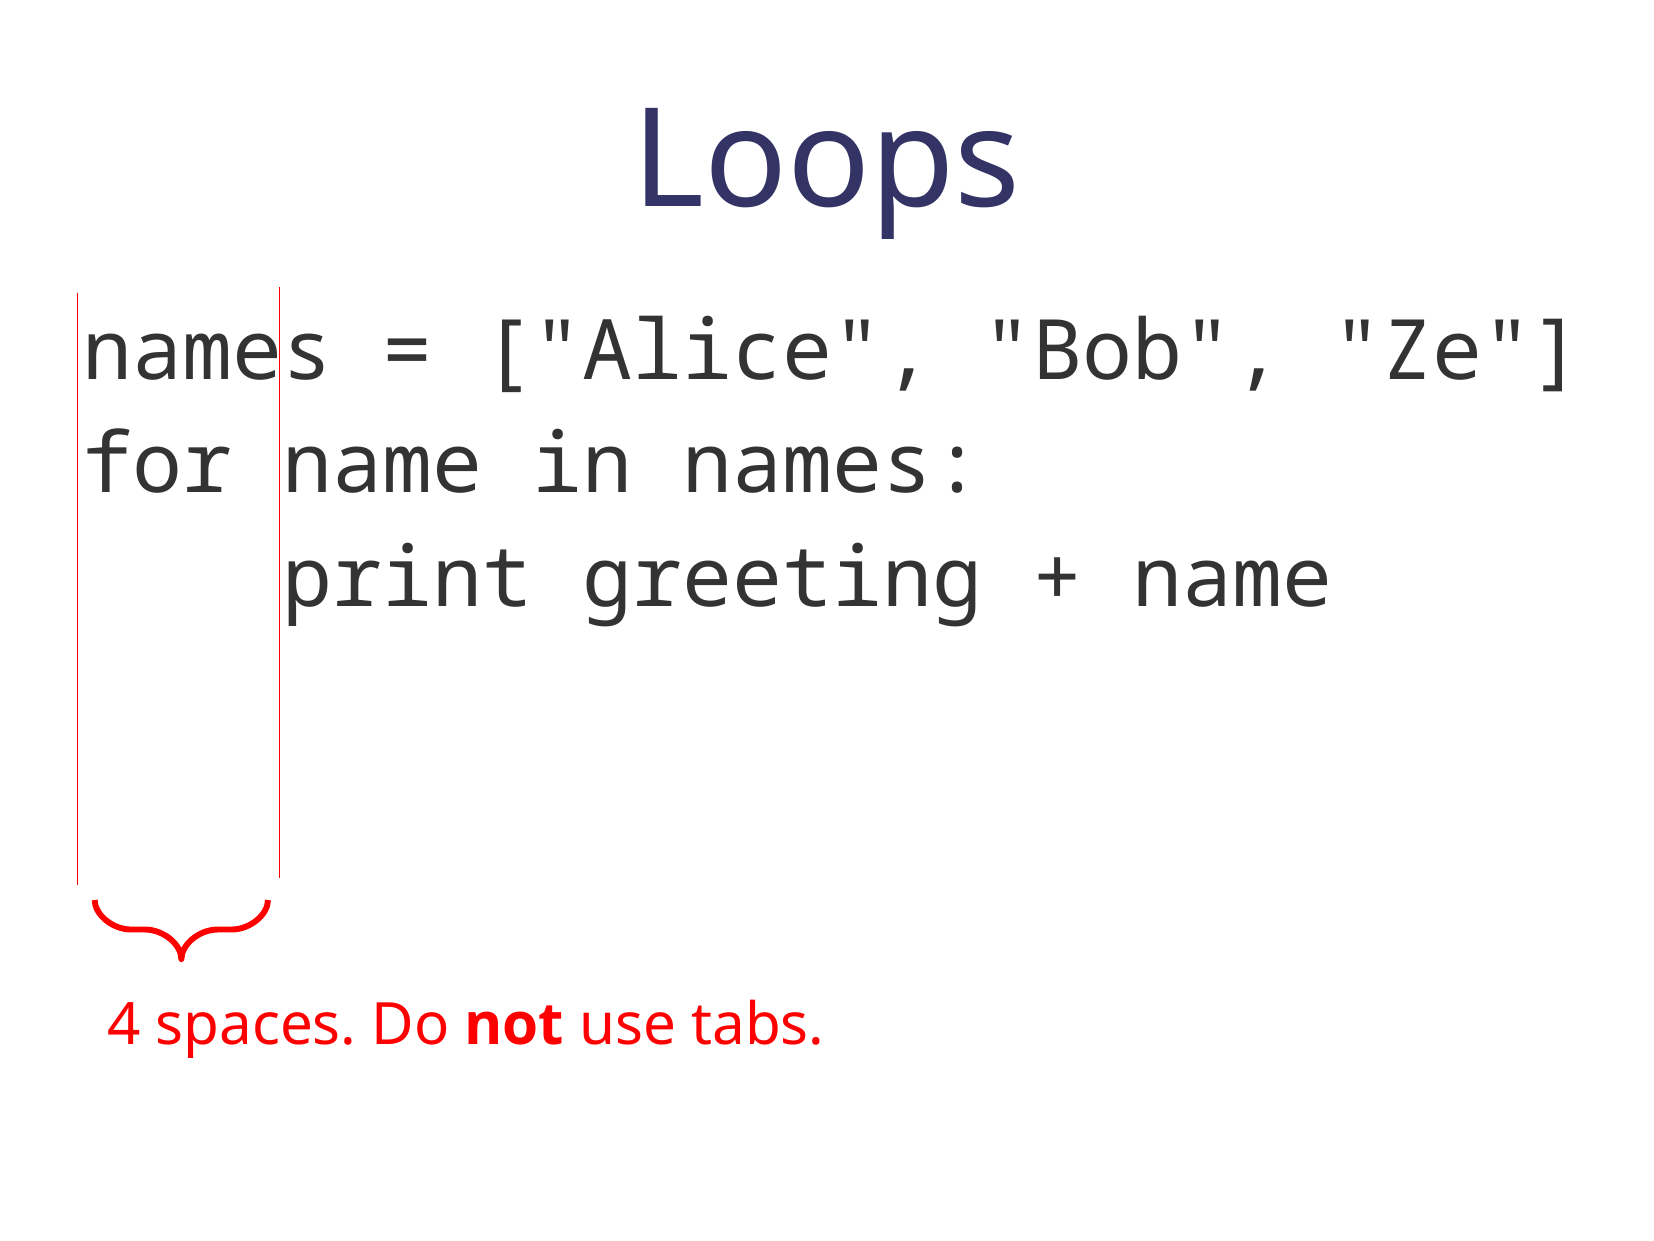

# Loops
names = ["Alice", "Bob", "Ze"]
for name in names:
 print greeting + name
4 spaces. Do not use tabs.